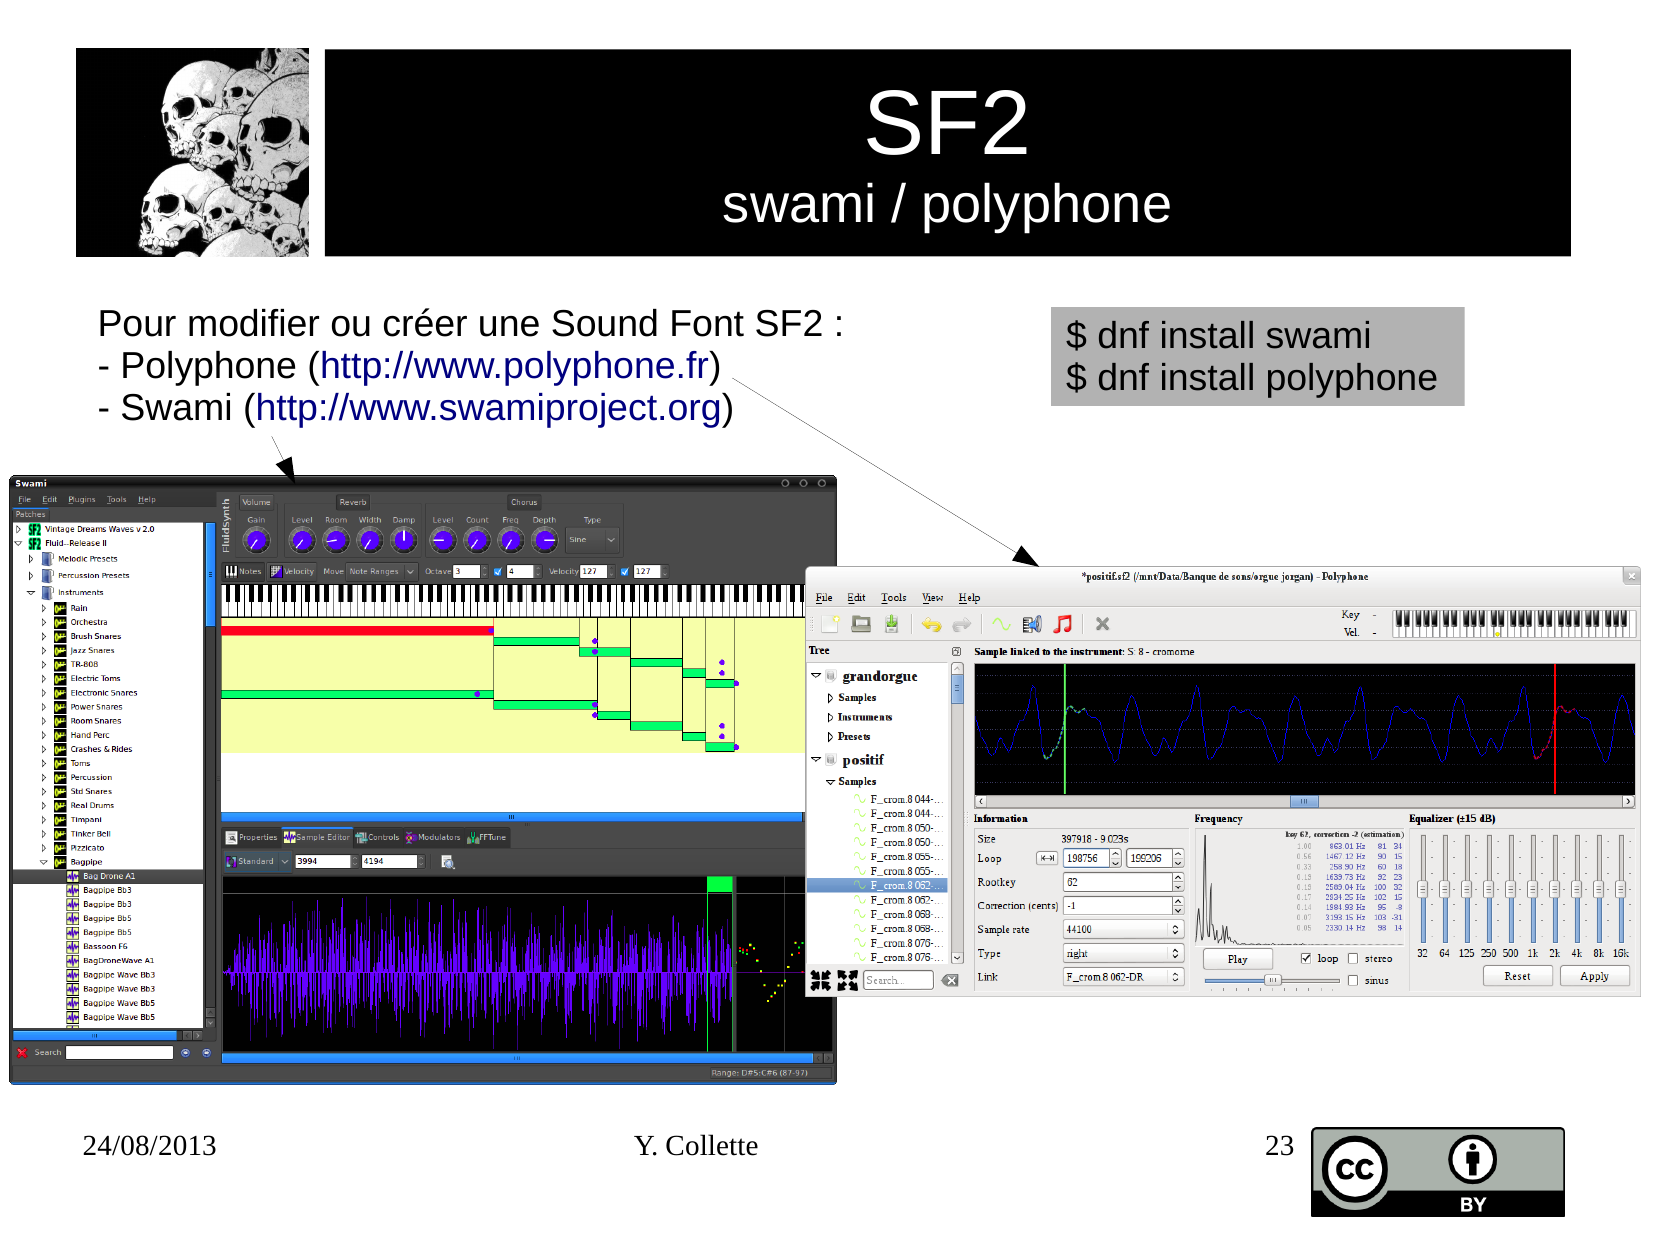

# SF2 swami / polyphone
Pour modifier ou créer une Sound Font SF2 :
- Polyphone (http://www.polyphone.fr)
- Swami (http://www.swamiproject.org)
$ dnf install swami
$ dnf install polyphone
Y. Collette
23